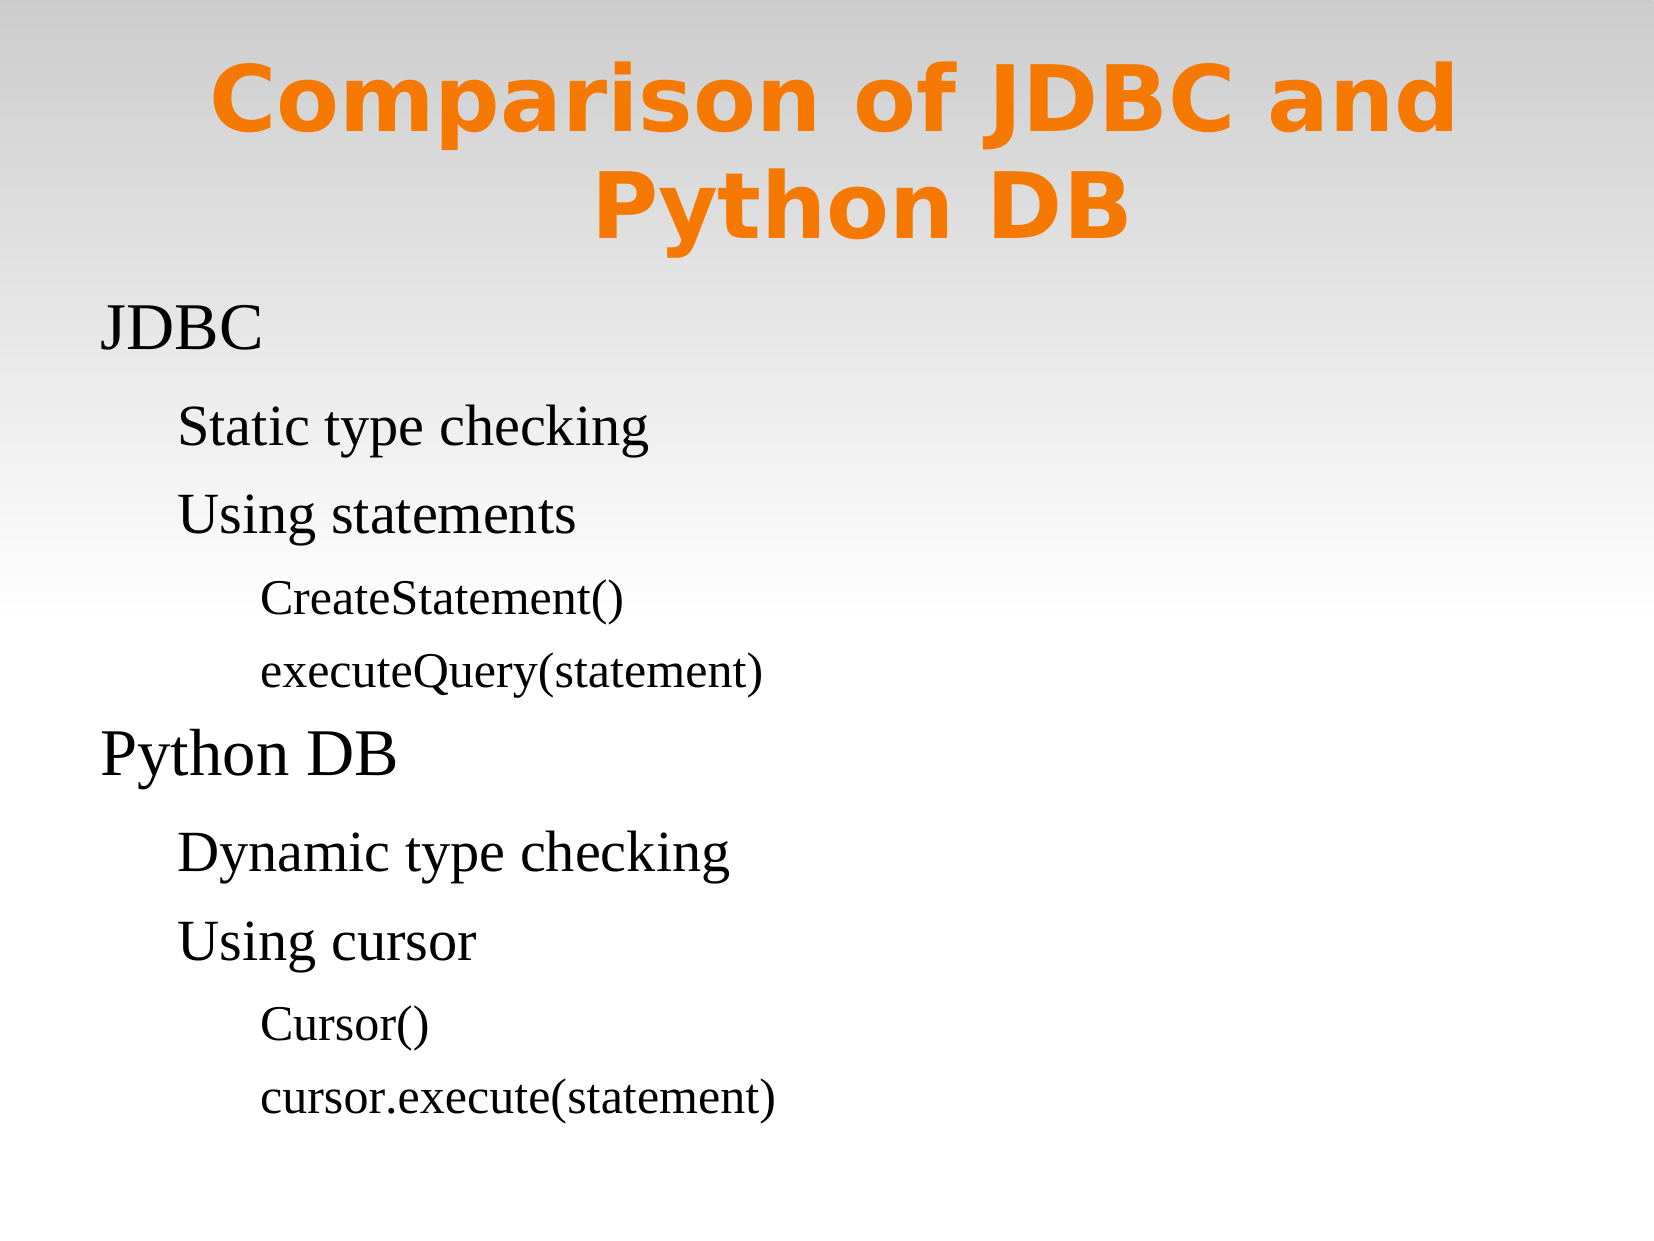

# Comparison of JDBC and Python DB
JDBC
Static type checking
Using statements
CreateStatement()
executeQuery(statement)
Python DB
Dynamic type checking
Using cursor
Cursor()
cursor.execute(statement)